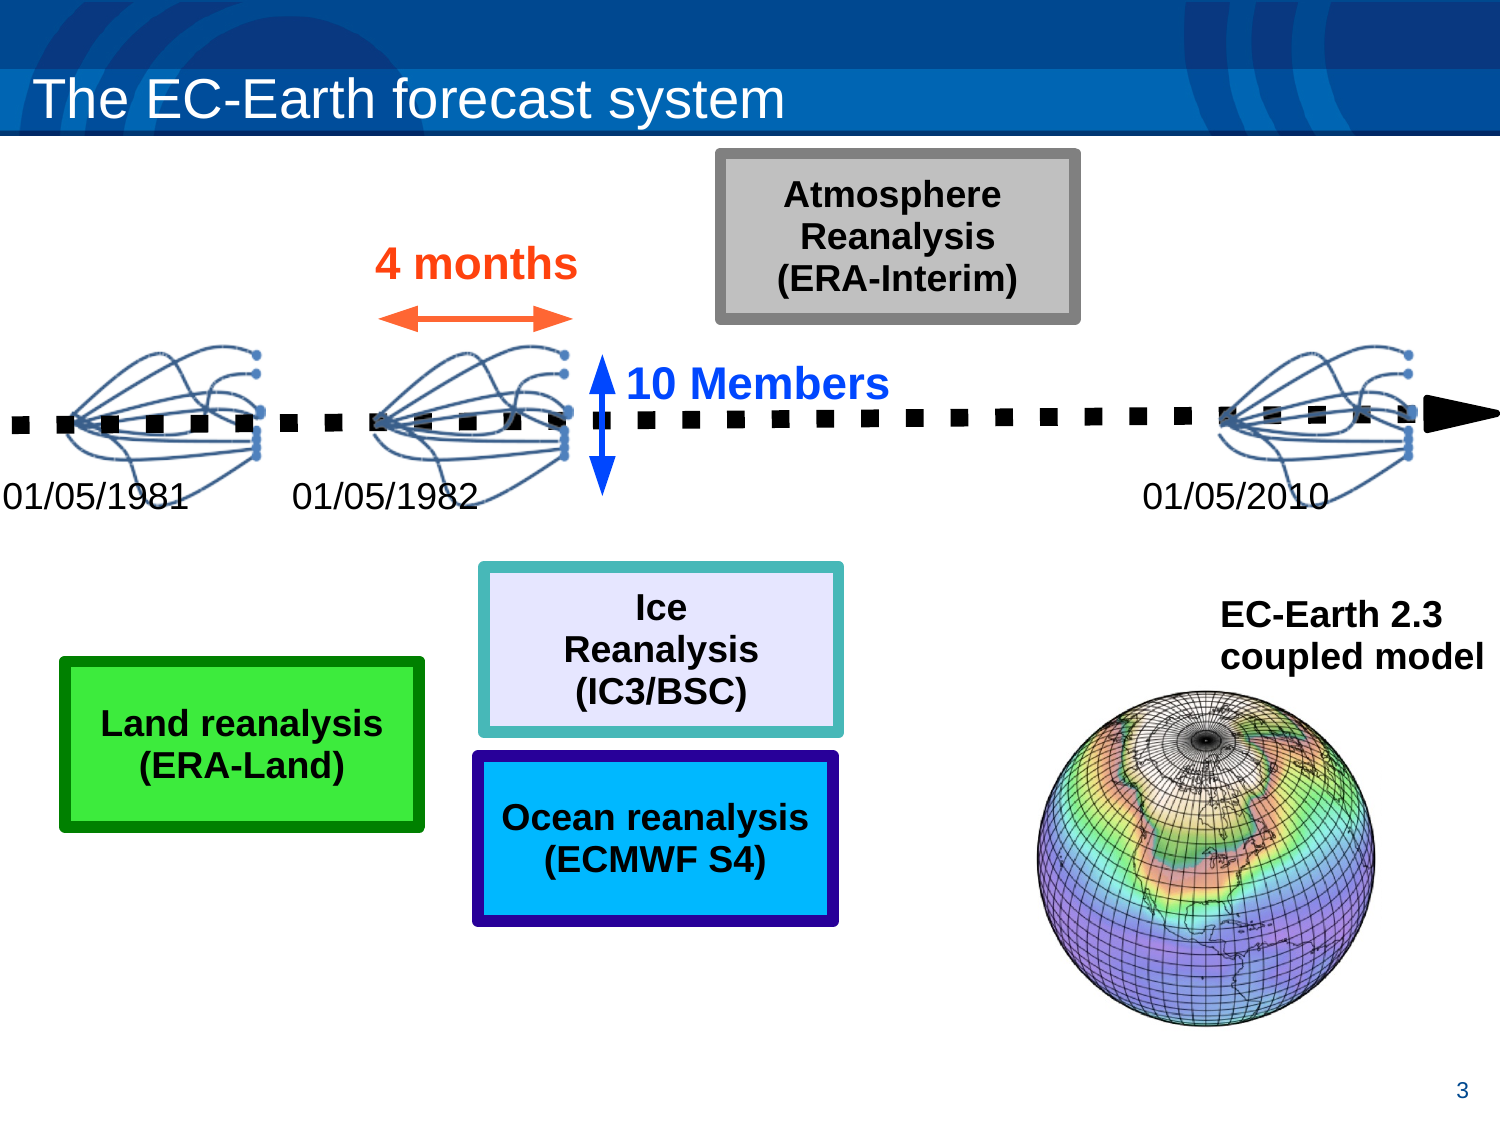

# The EC-Earth forecast system
Atmosphere
Reanalysis
(ERA-Interim)
4 months
10 Members
01/05/1981
01/05/1982
01/05/2010
Ice
Reanalysis
(IC3/BSC)
EC-Earth 2.3
coupled model
Land reanalysis
(ERA-Land)
Ocean reanalysis
(ECMWF S4)